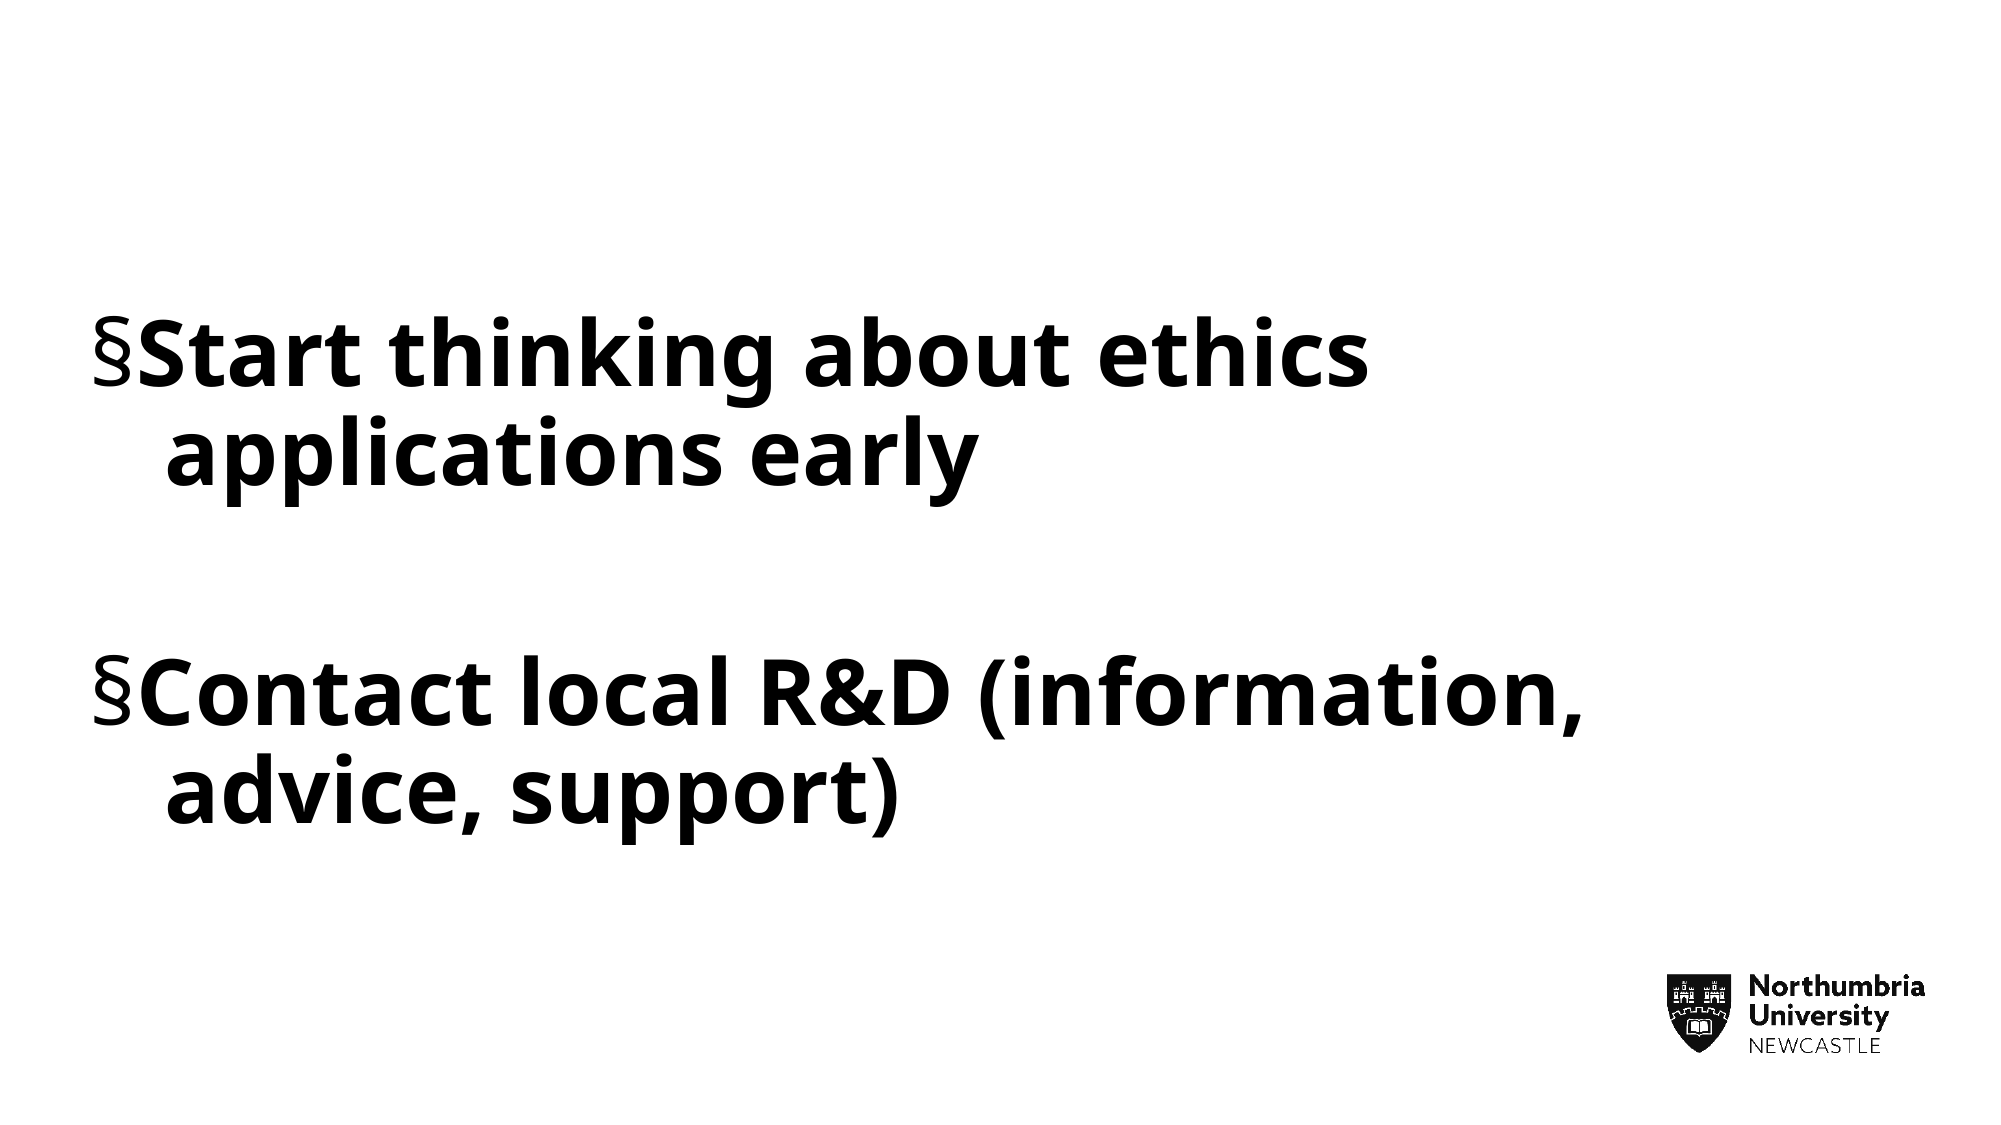

# Start thinking about ethics applications early
Contact local R&D (information, advice, support)